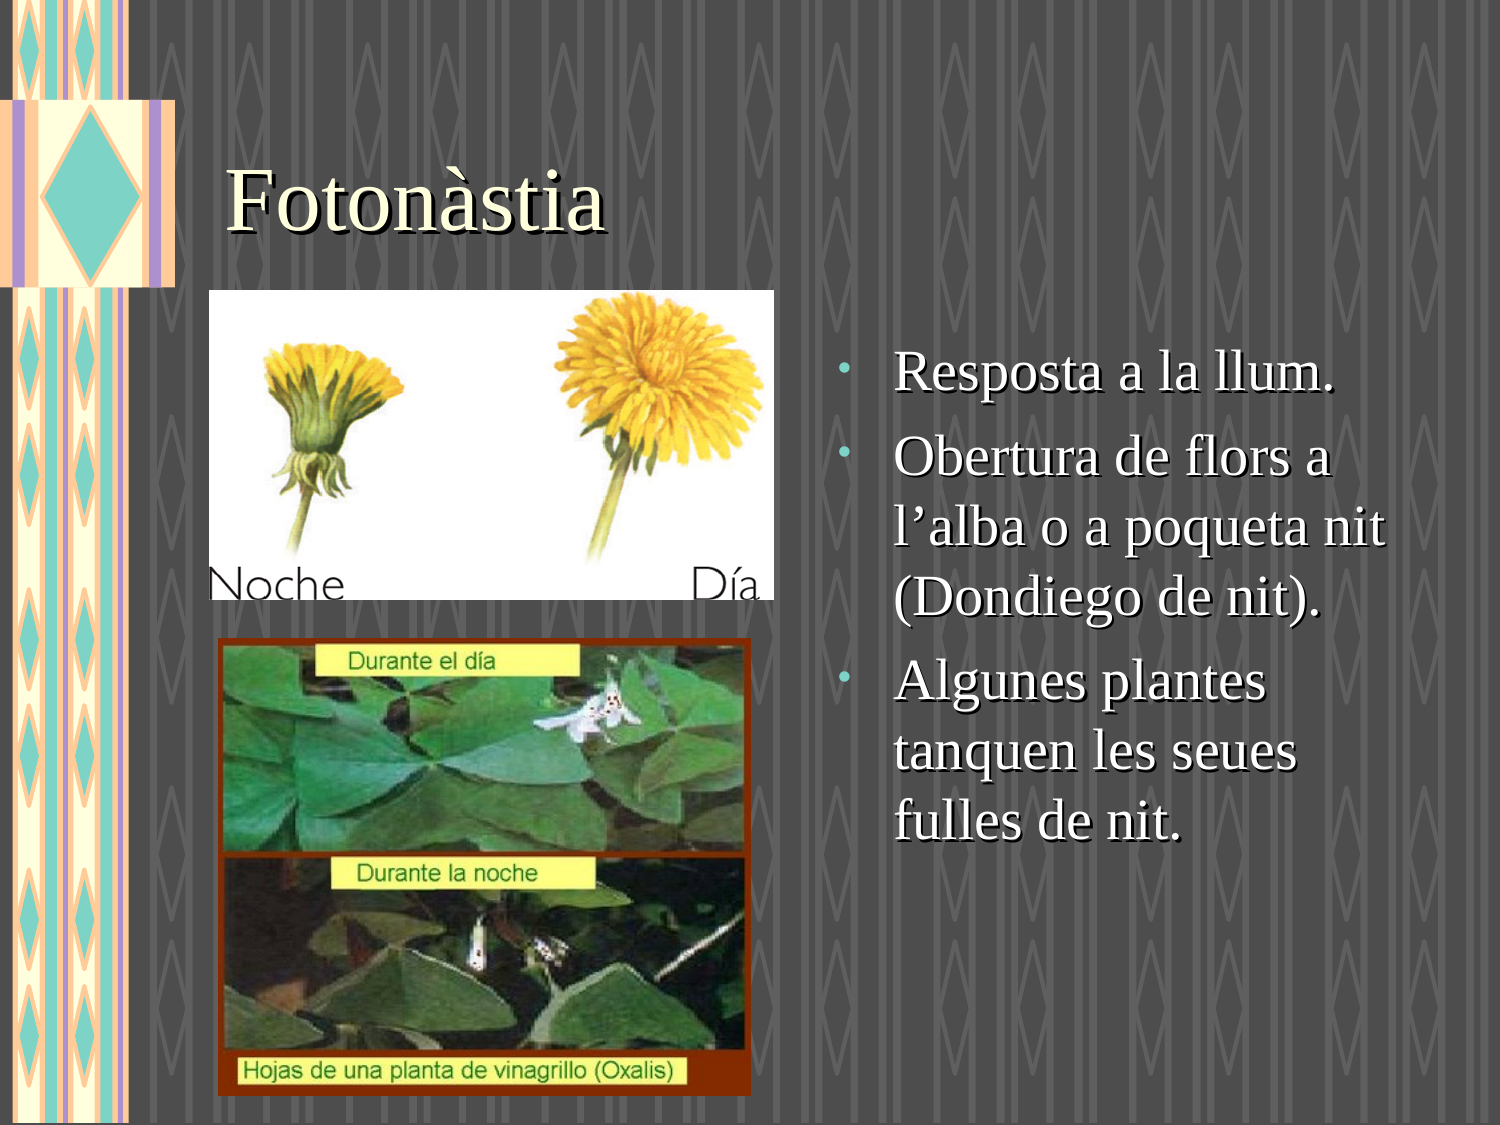

# Fotonàstia
Resposta a la llum.
Obertura de flors a l’alba o a poqueta nit (Dondiego de nit).
Algunes plantes tanquen les seues fulles de nit.